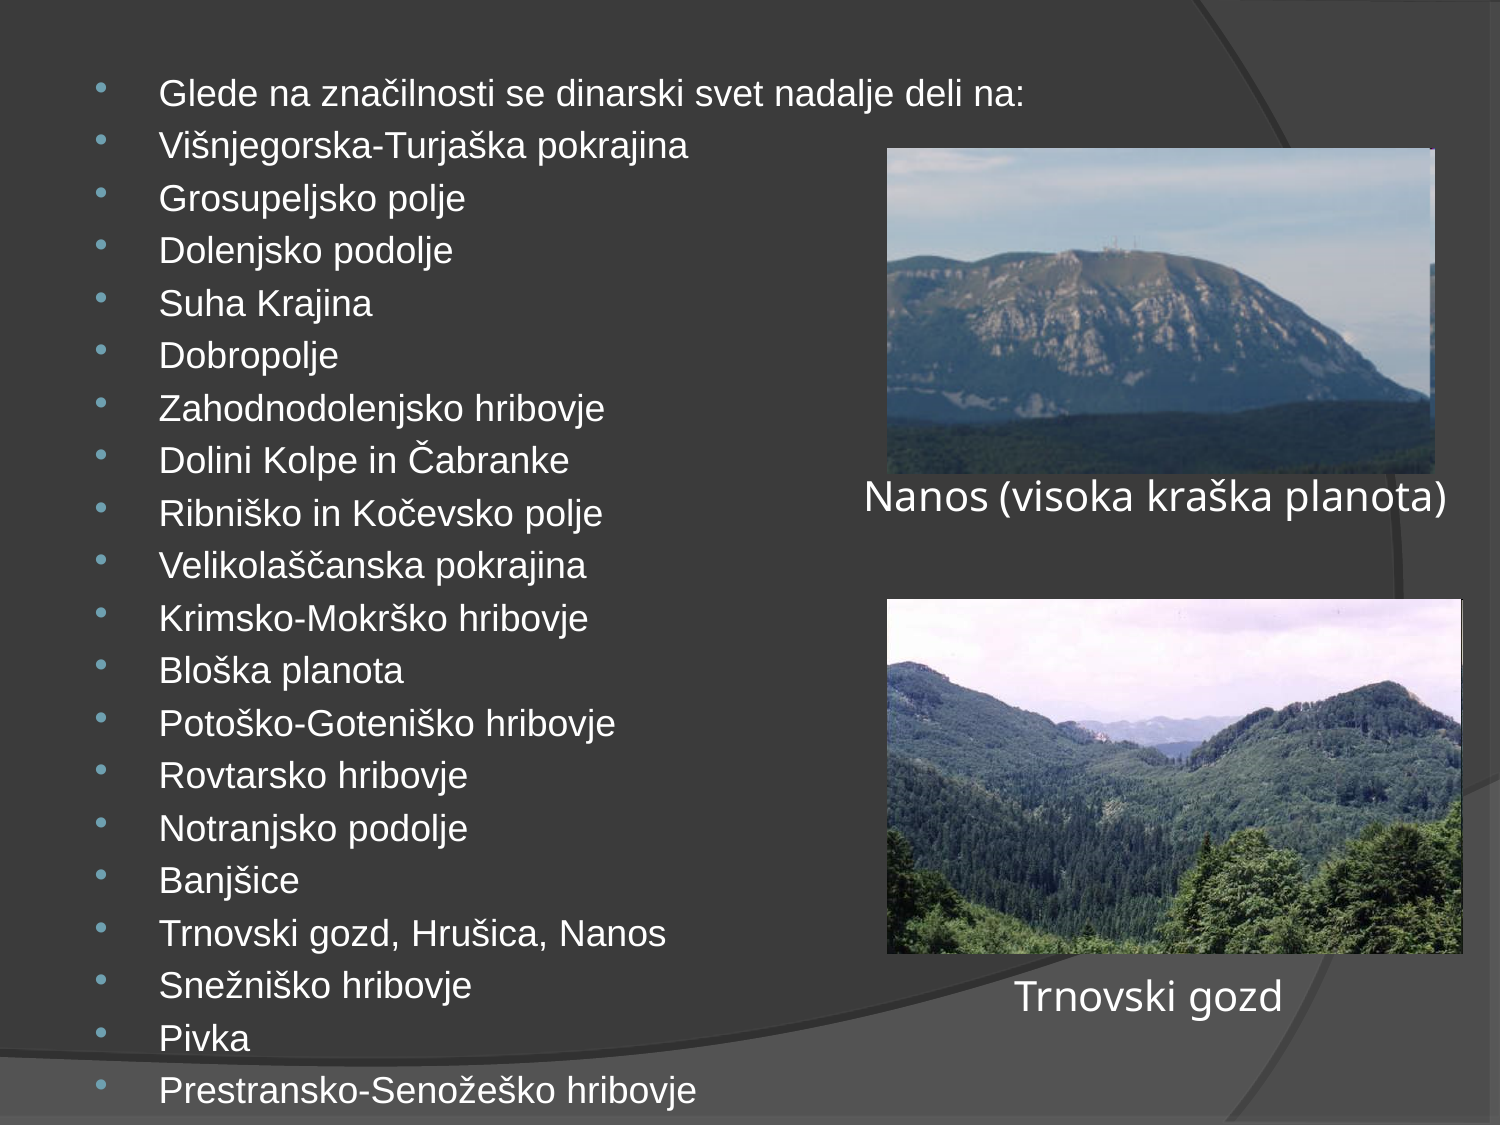

# Glede na značilnosti se dinarski svet nadalje deli na:
Višnjegorska-Turjaška pokrajina
Grosupeljsko polje
Dolenjsko podolje
Suha Krajina
Dobropolje
Zahodnodolenjsko hribovje
Dolini Kolpe in Čabranke
Ribniško in Kočevsko polje
Velikolaščanska pokrajina
Krimsko-Mokrško hribovje
Bloška planota
Potoško-Goteniško hribovje
Rovtarsko hribovje
Notranjsko podolje
Banjšice
Trnovski gozd, Hrušica, Nanos
Snežniško hribovje
Pivka
Prestransko-Senožeško hribovje
 Nanos (visoka kraška planota)
Trnovski gozd